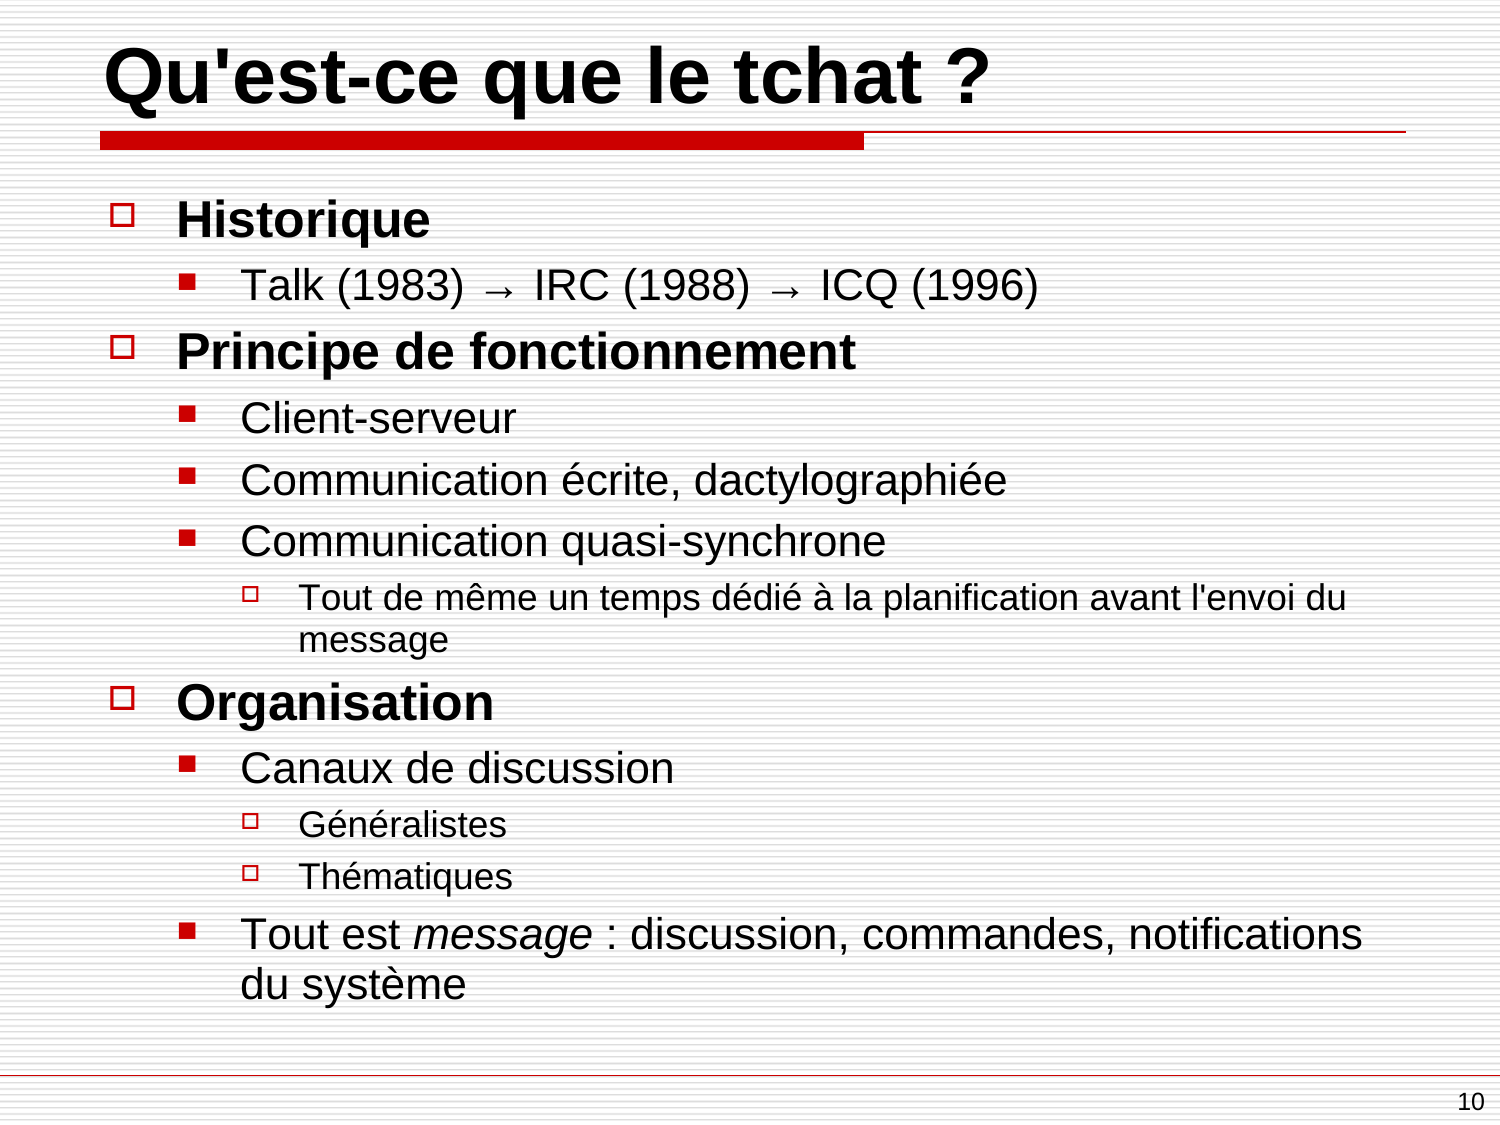

# Qu'est-ce que le tchat ?
Historique
Talk (1983) → IRC (1988) → ICQ (1996)
Principe de fonctionnement
Client-serveur
Communication écrite, dactylographiée
Communication quasi-synchrone
Tout de même un temps dédié à la planification avant l'envoi du message
Organisation
Canaux de discussion
Généralistes
Thématiques
Tout est message : discussion, commandes, notifications du système
10